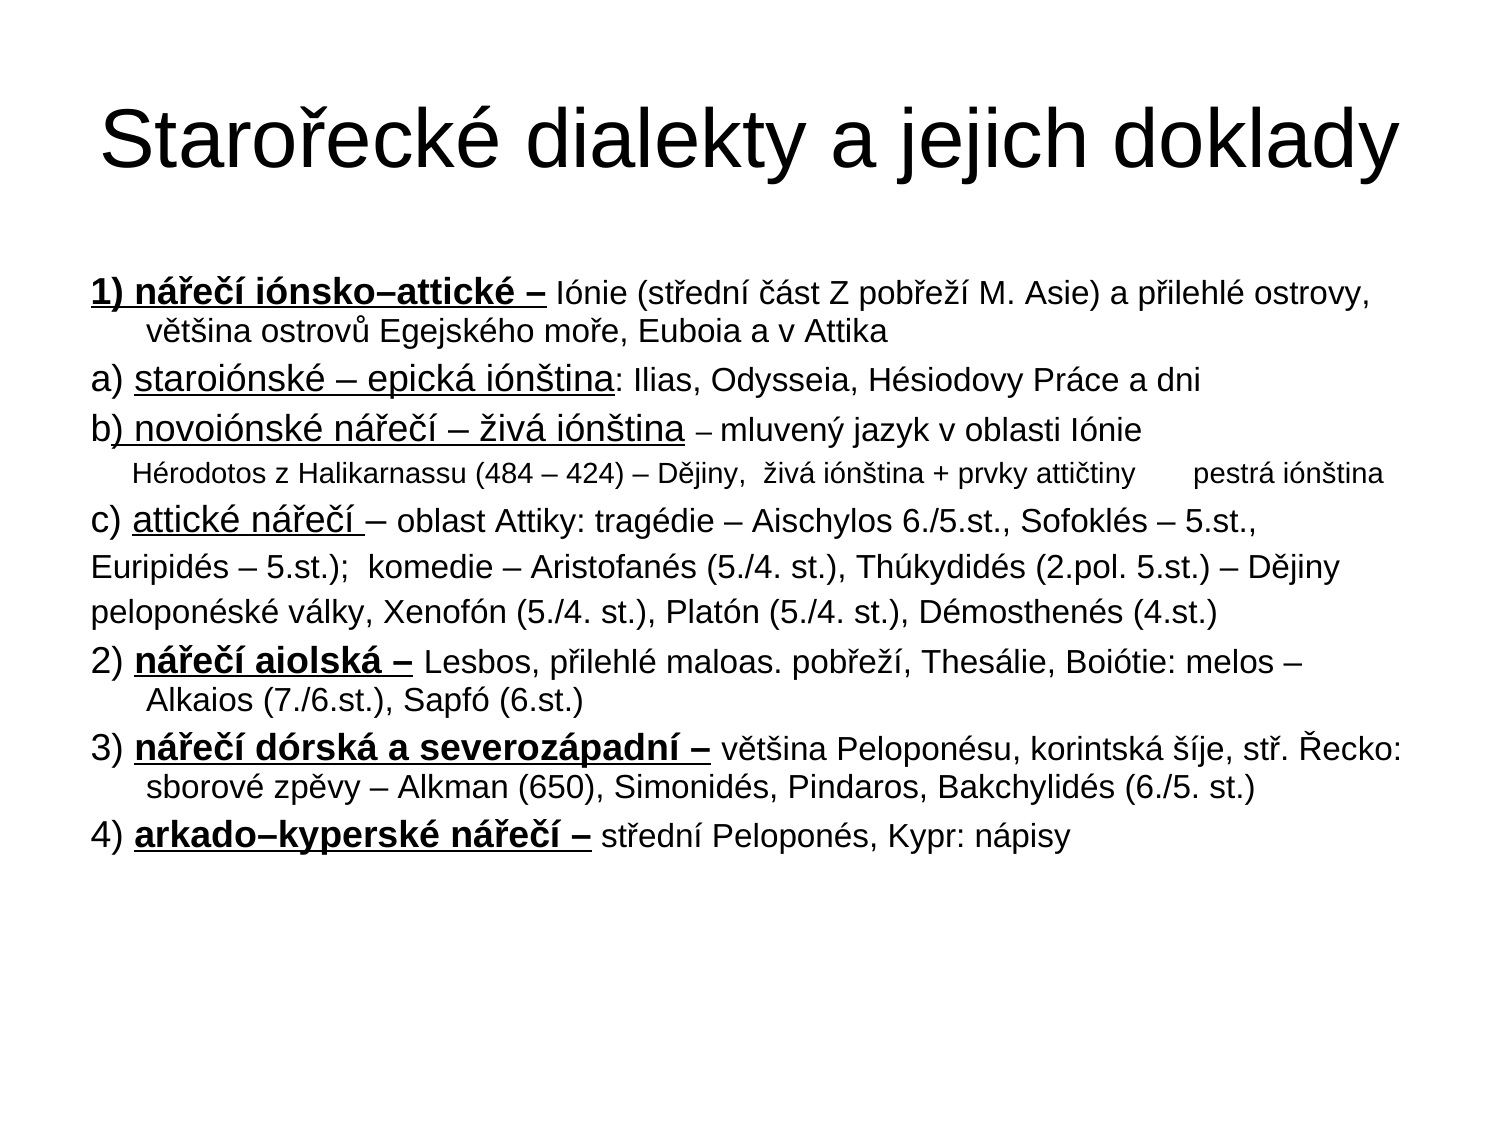

# Starořecké dialekty a jejich doklady
1) nářečí iónsko–attické – Iónie (střední část Z pobřeží M. Asie) a přilehlé ostrovy, většina ostrovů Egejského moře, Euboia a v Attika
a) staroiónské – epická iónština: Ilias, Odysseia, Hésiodovy Práce a dni
b) novoiónské nářečí – živá iónština – mluvený jazyk v oblasti Iónie
 Hérodotos z Halikarnassu (484 – 424) – Dějiny, živá iónština + prvky attičtiny pestrá iónština
c) attické nářečí – oblast Attiky: tragédie – Aischylos 6./5.st., Sofoklés – 5.st.,
Euripidés – 5.st.); komedie – Aristofanés (5./4. st.), Thúkydidés (2.pol. 5.st.) – Dějiny
peloponéské války, Xenofón (5./4. st.), Platón (5./4. st.), Démosthenés (4.st.)
2) nářečí aiolská – Lesbos, přilehlé maloas. pobřeží, Thesálie, Boiótie: melos – Alkaios (7./6.st.), Sapfó (6.st.)
3) nářečí dórská a severozápadní – většina Peloponésu, korintská šíje, stř. Řecko: sborové zpěvy – Alkman (650), Simonidés, Pindaros, Bakchylidés (6./5. st.)
4) arkado–kyperské nářečí – střední Peloponés, Kypr: nápisy